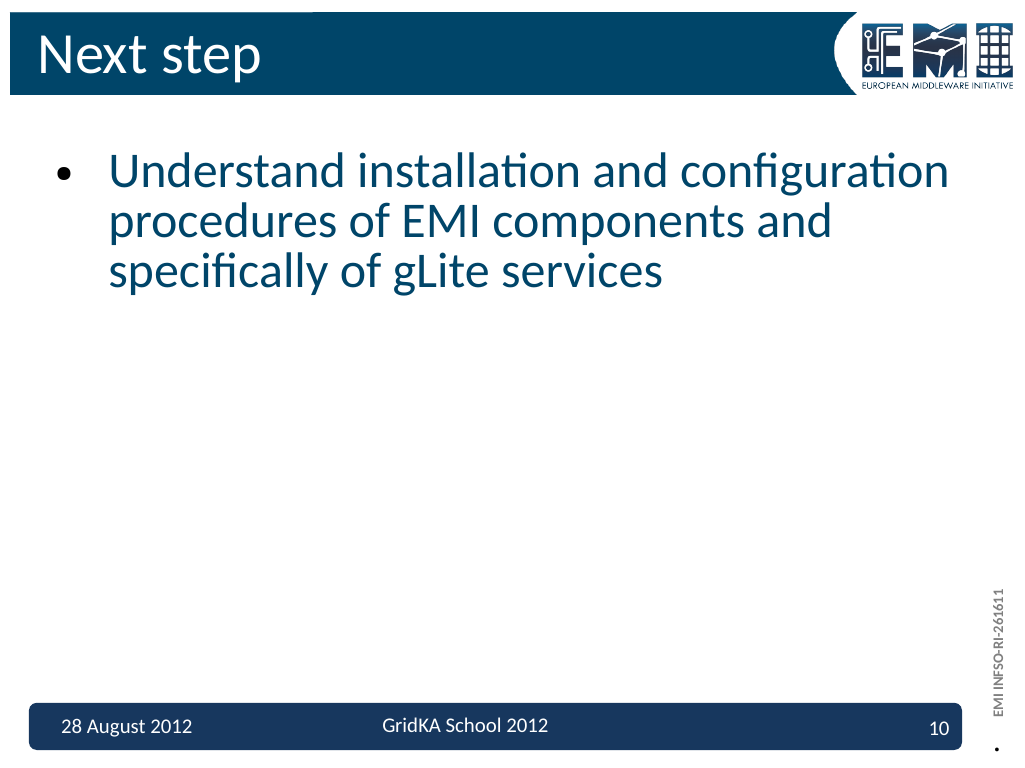

# Next step
Understand installation and configuration procedures of EMI components and specifically of gLite services
GridKA School 2012
10